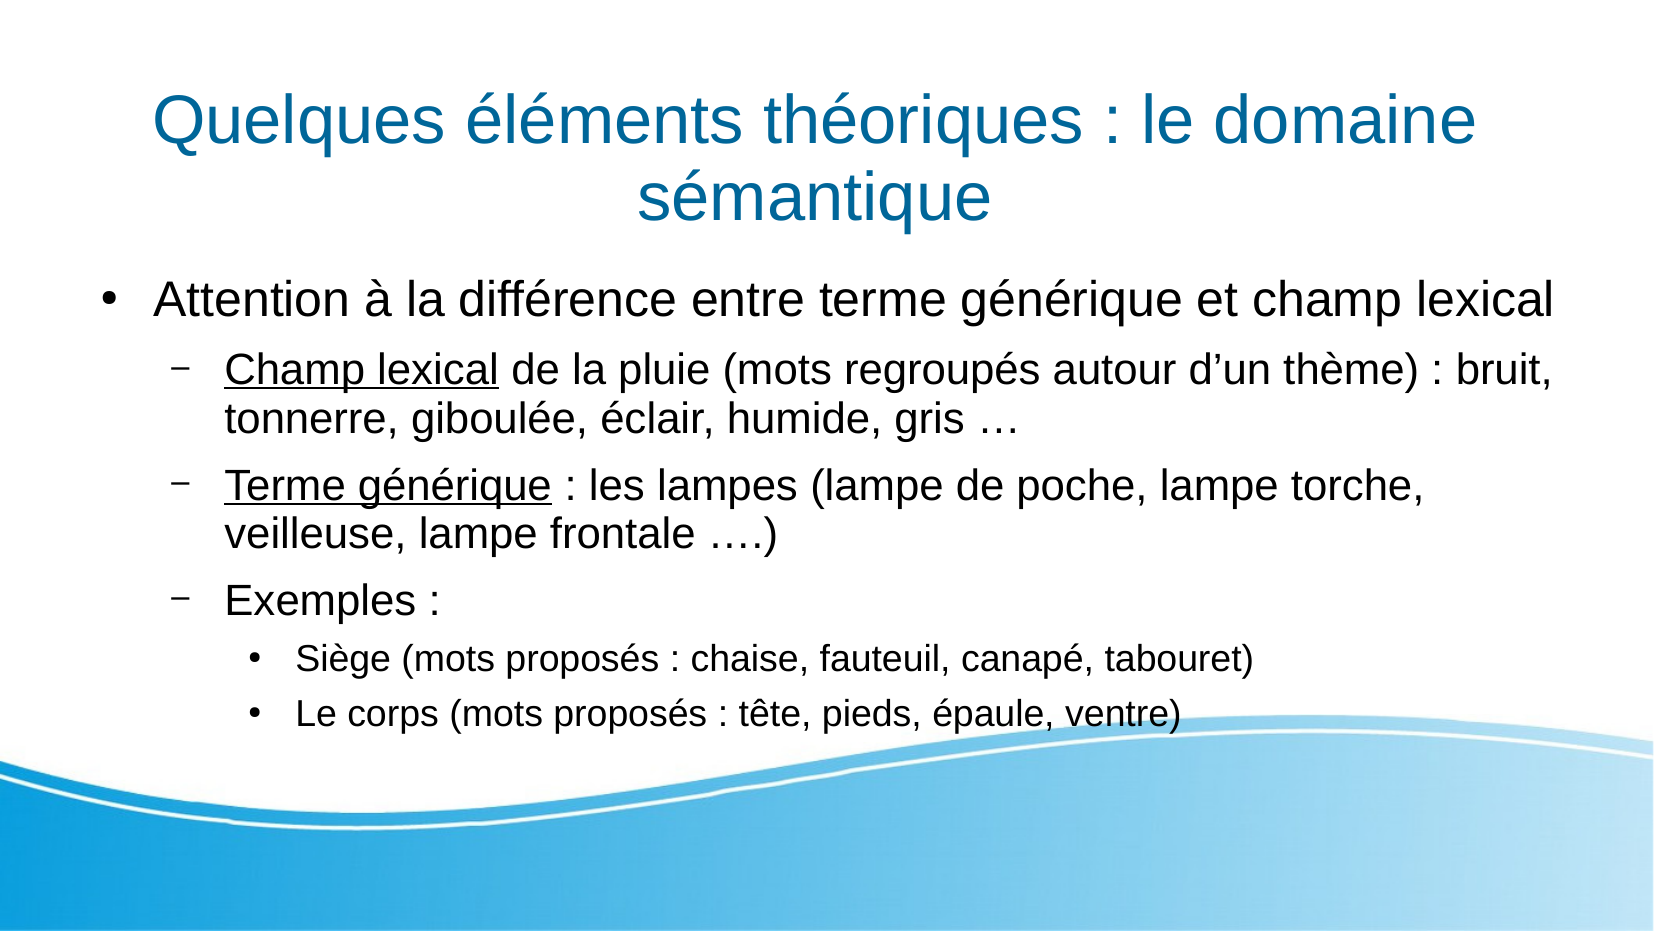

# Quelques éléments théoriques : le domaine sémantique
Attention à la différence entre terme générique et champ lexical
Champ lexical de la pluie (mots regroupés autour d’un thème) : bruit, tonnerre, giboulée, éclair, humide, gris …
Terme générique : les lampes (lampe de poche, lampe torche, veilleuse, lampe frontale ….)
Exemples :
Siège (mots proposés : chaise, fauteuil, canapé, tabouret)
Le corps (mots proposés : tête, pieds, épaule, ventre)